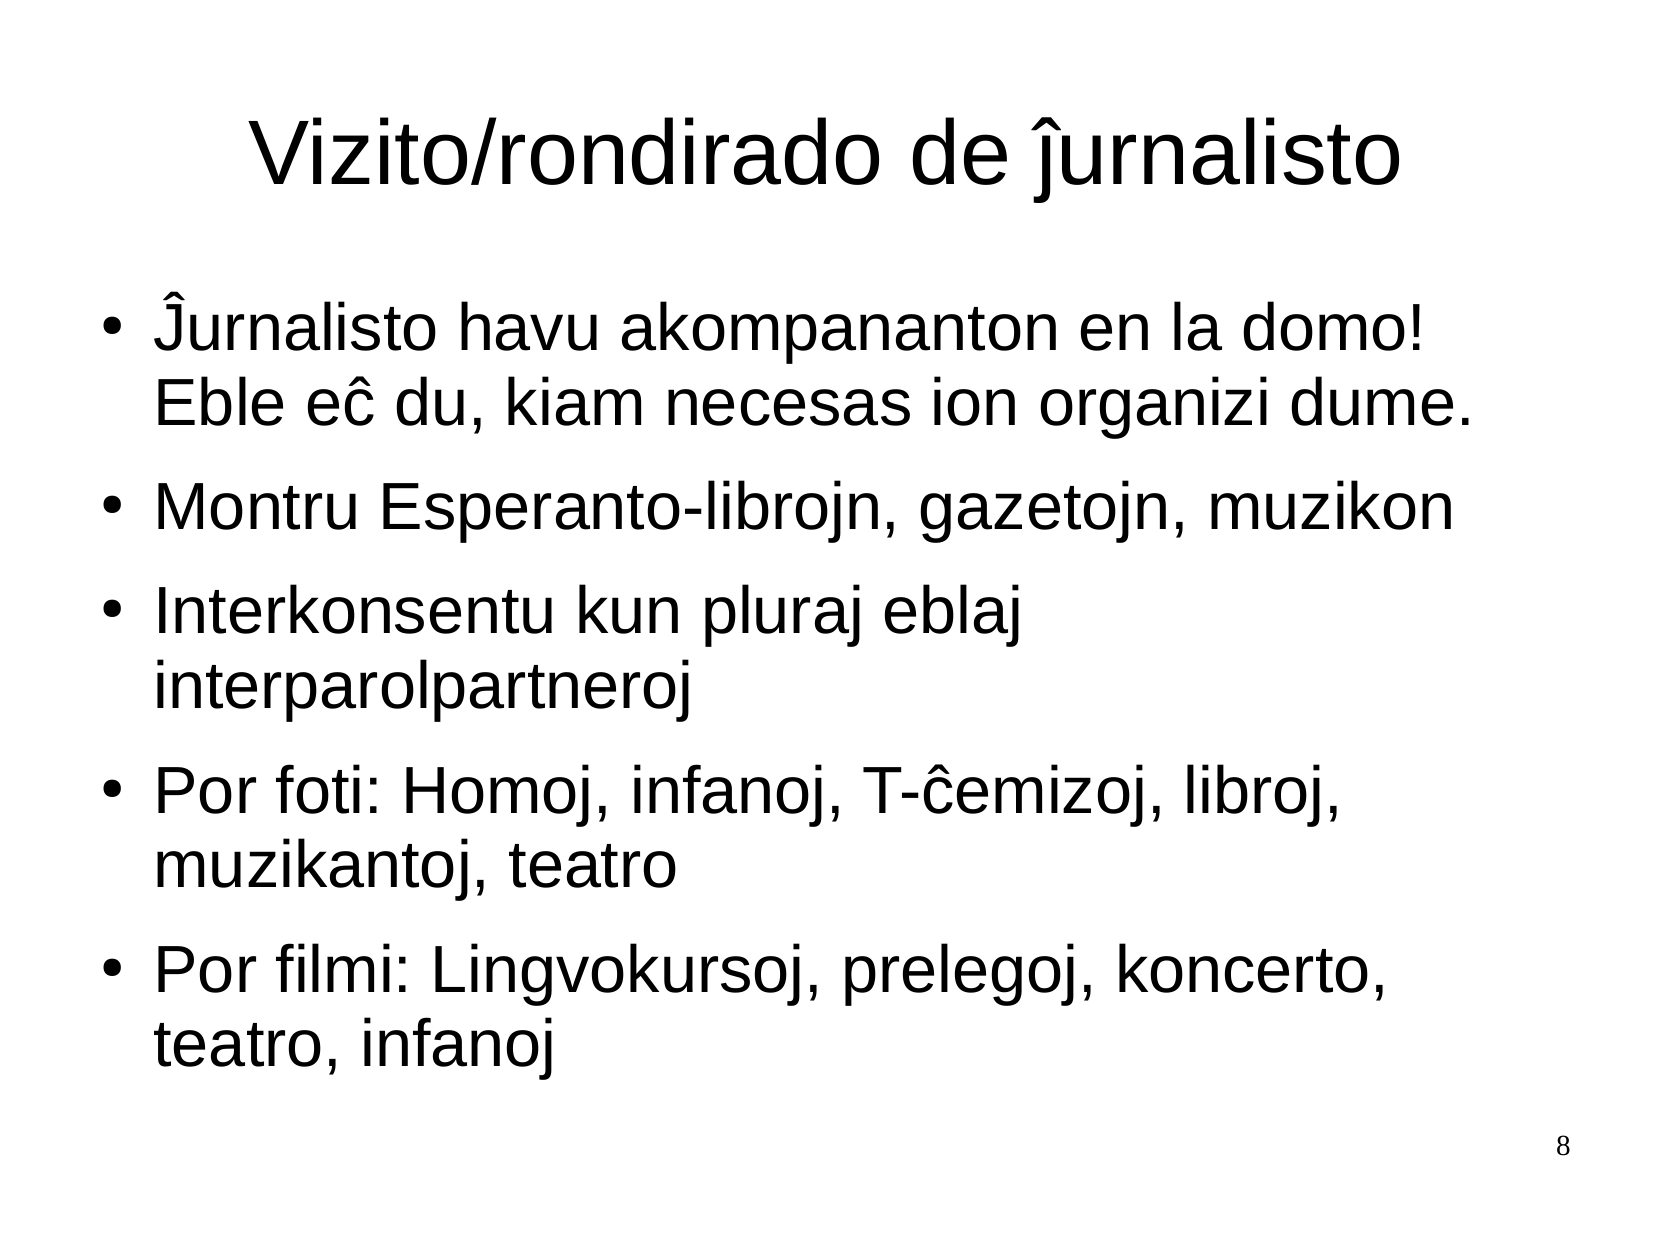

# Vizito/rondirado de ĵurnalisto
Ĵurnalisto havu akompananton en la domo! Eble eĉ du, kiam necesas ion organizi dume.
Montru Esperanto-librojn, gazetojn, muzikon
Interkonsentu kun pluraj eblaj interparolpartneroj
Por foti: Homoj, infanoj, T-ĉemizoj, libroj, muzikantoj, teatro
Por filmi: Lingvokursoj, prelegoj, koncerto, teatro, infanoj
8